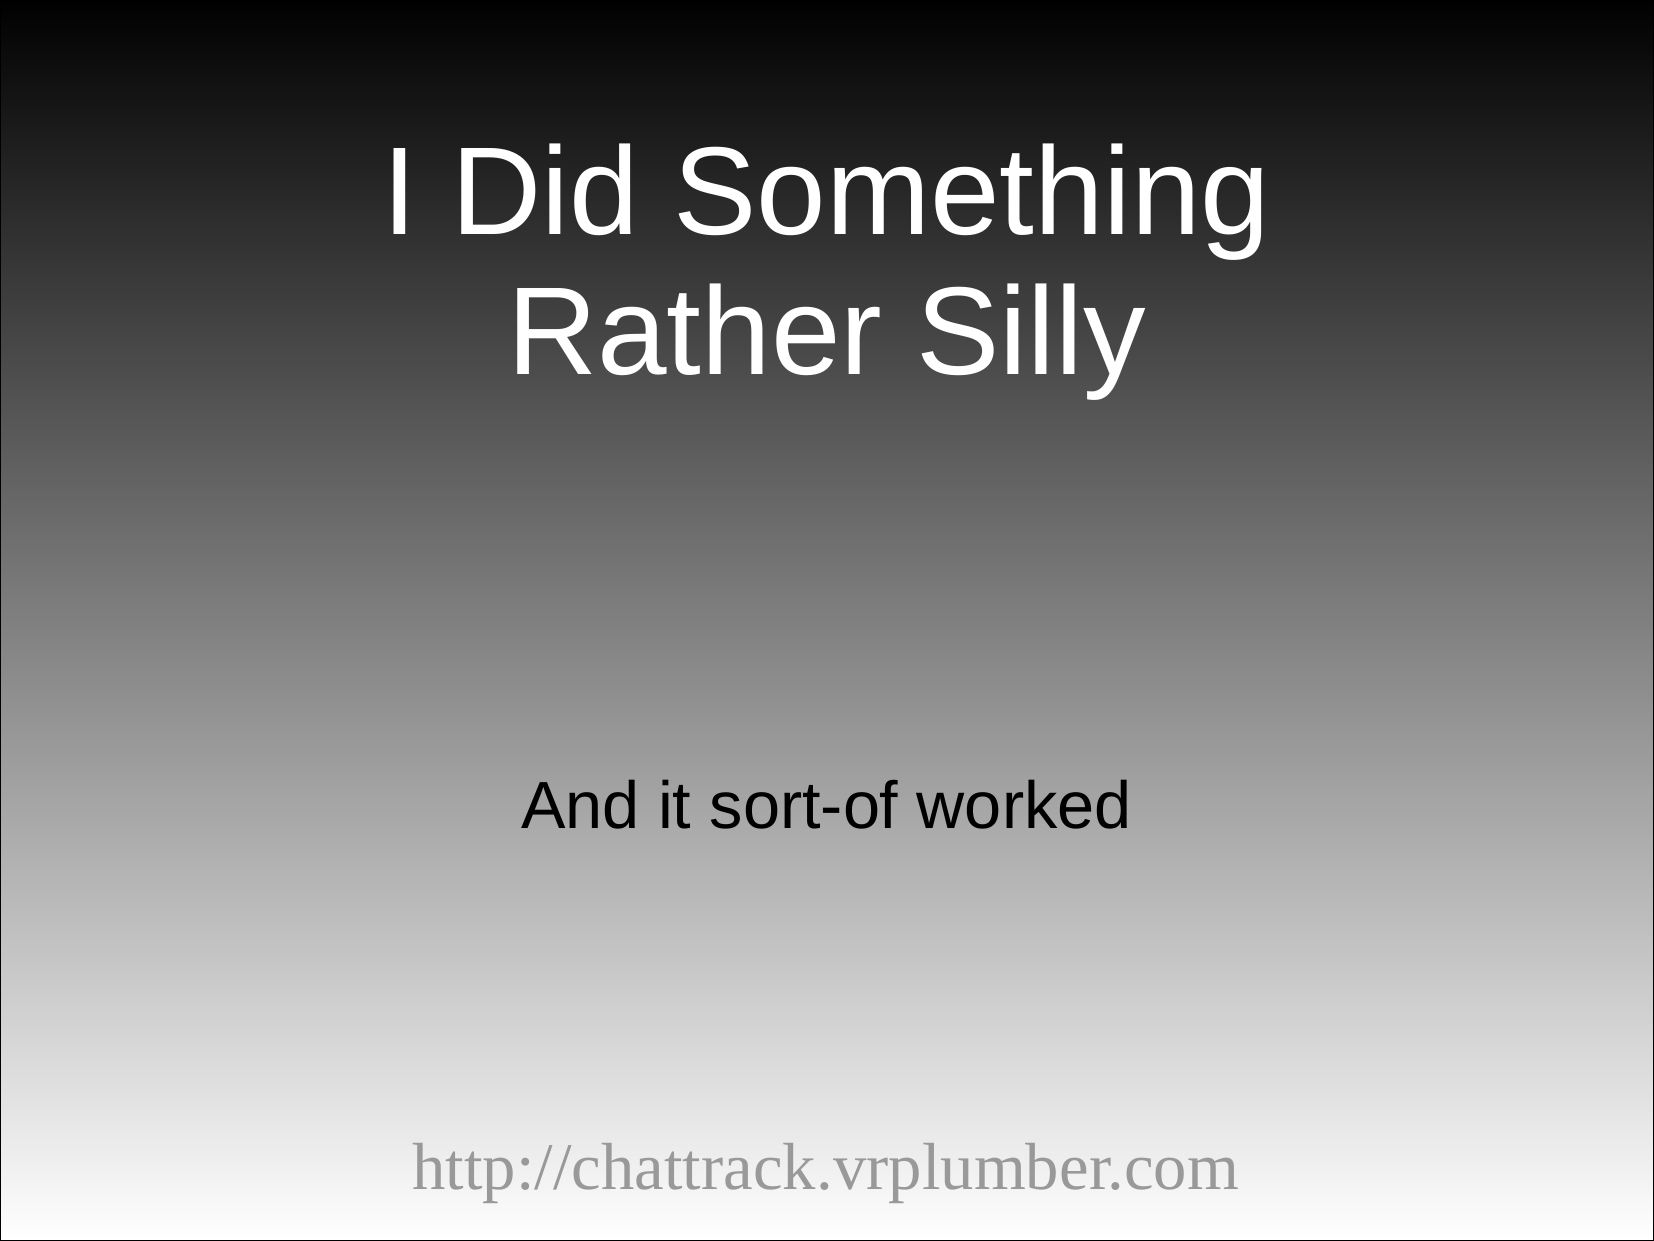

# I Did Something Rather Silly
And it sort-of worked
http://chattrack.vrplumber.com
3